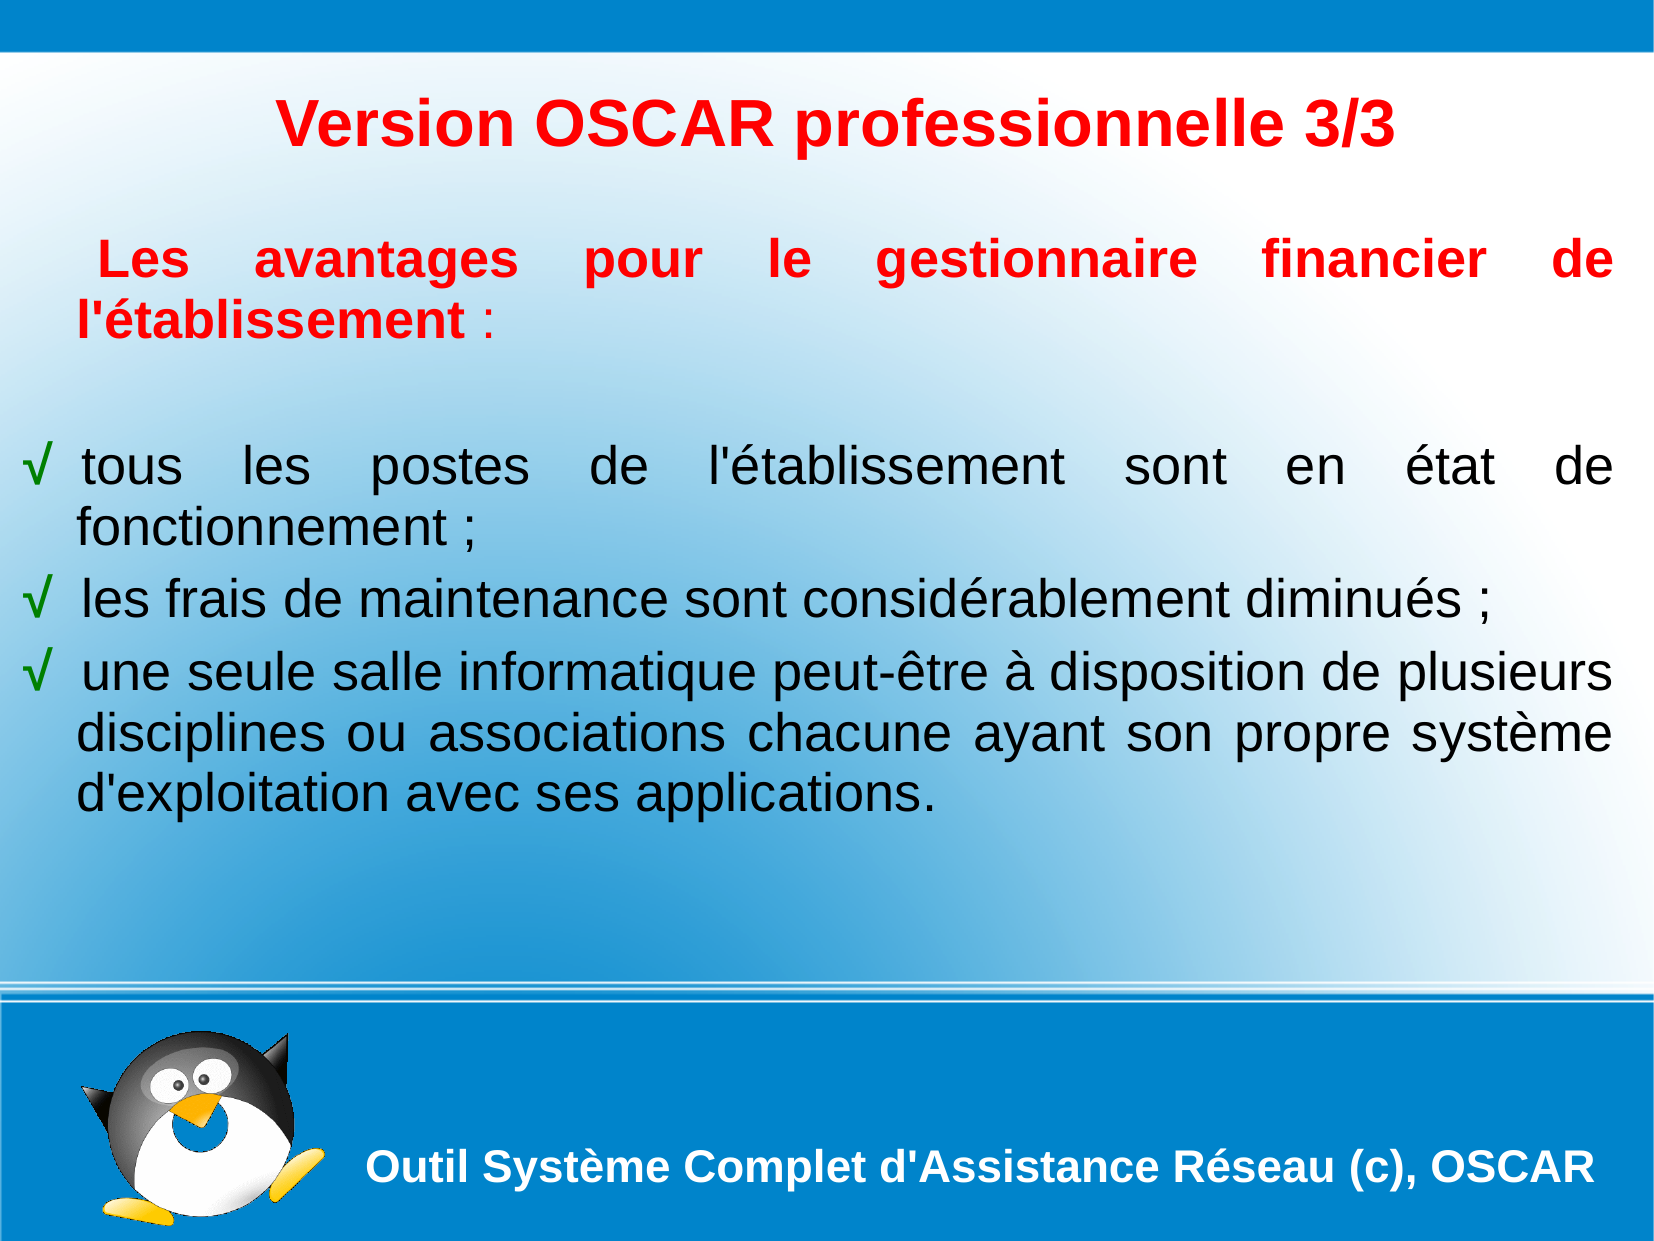

Version OSCAR professionnelle 3/3
  Les avantages pour le gestionnaire financier de l'établissement :
√	tous les postes de l'établissement sont en état de fonctionnement ;
√	les frais de maintenance sont considérablement diminués ;
√	une seule salle informatique peut-être à disposition de plusieurs disciplines ou associations chacune ayant son propre système d'exploitation avec ses applications.
# Outil Système Complet d'Assistance Réseau (c), OSCAR